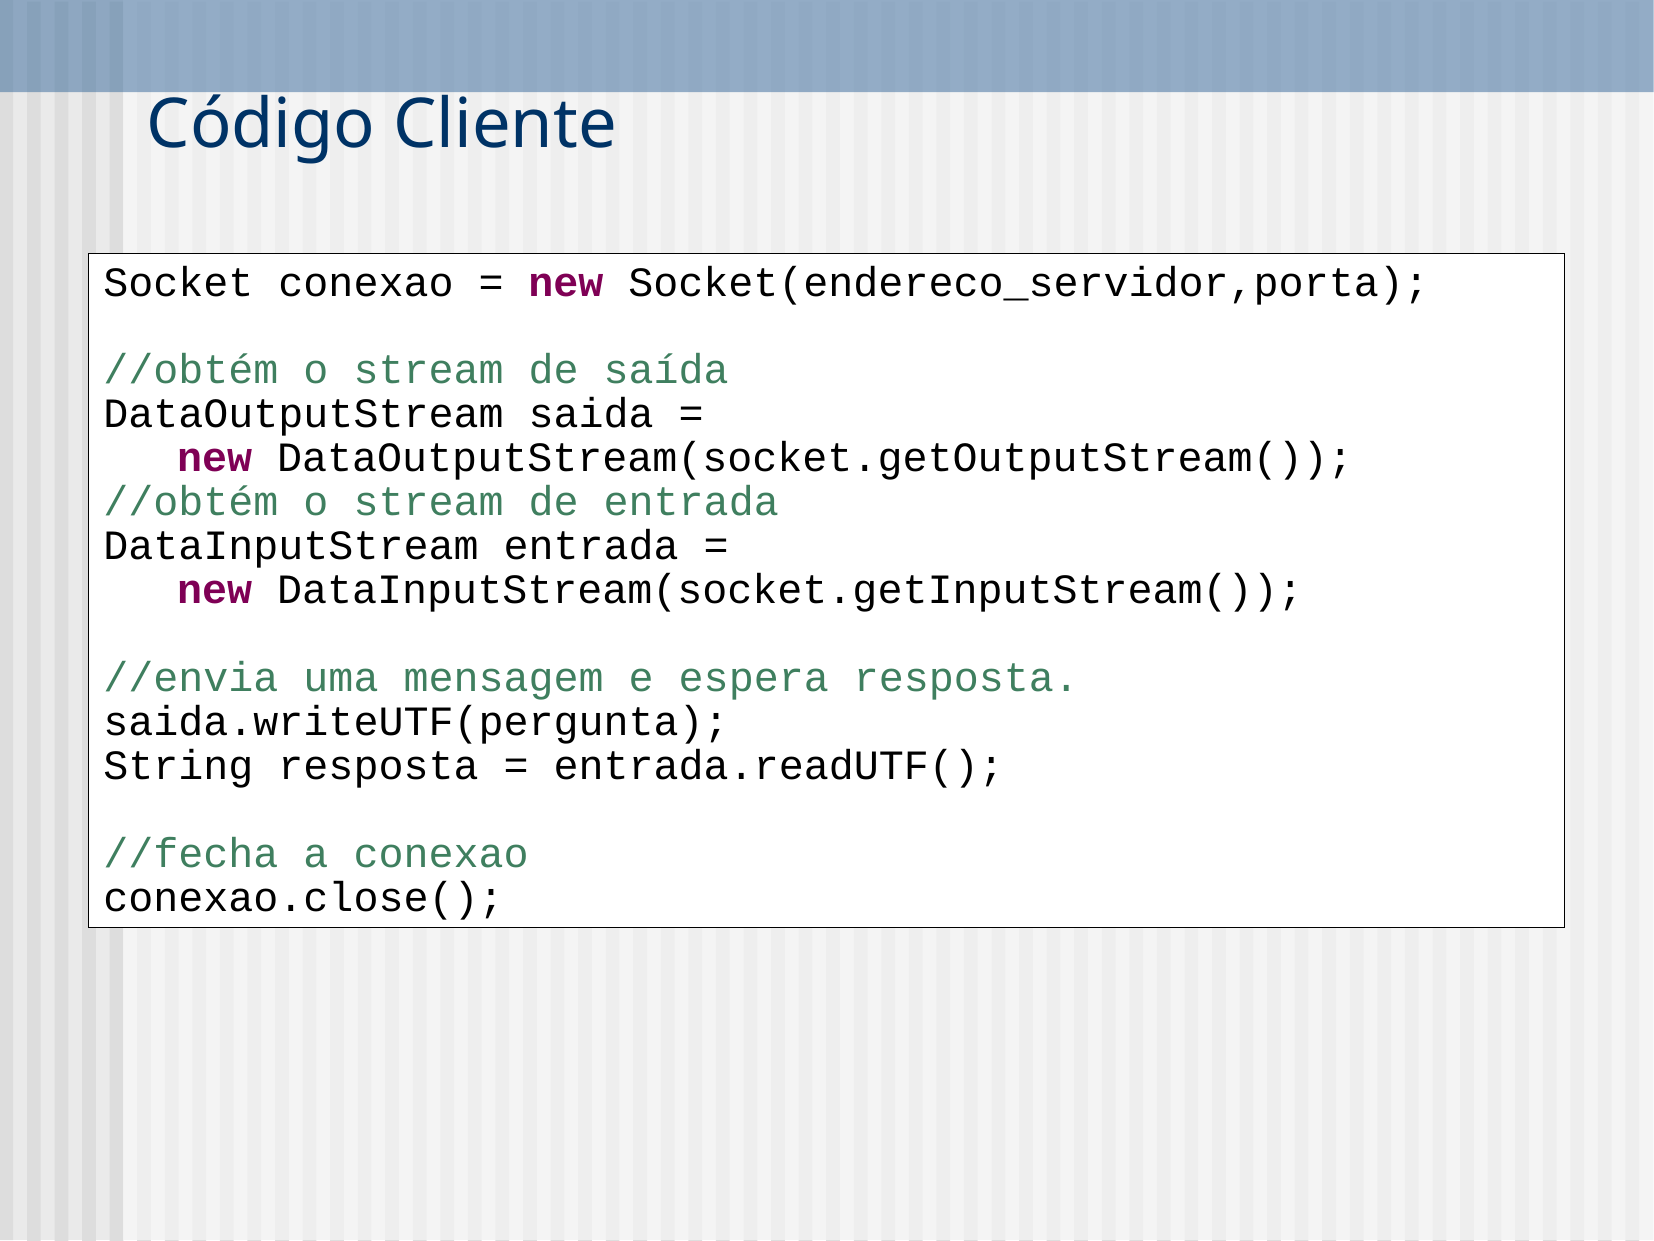

# Código Cliente
Socket conexao = new Socket(endereco_servidor,porta);
//obtém o stream de saída
DataOutputStream saida =
	new DataOutputStream(socket.getOutputStream());
//obtém o stream de entrada
DataInputStream entrada =
	new DataInputStream(socket.getInputStream());
//envia uma mensagem e espera resposta.
saida.writeUTF(pergunta);
String resposta = entrada.readUTF();
//fecha a conexao
conexao.close();